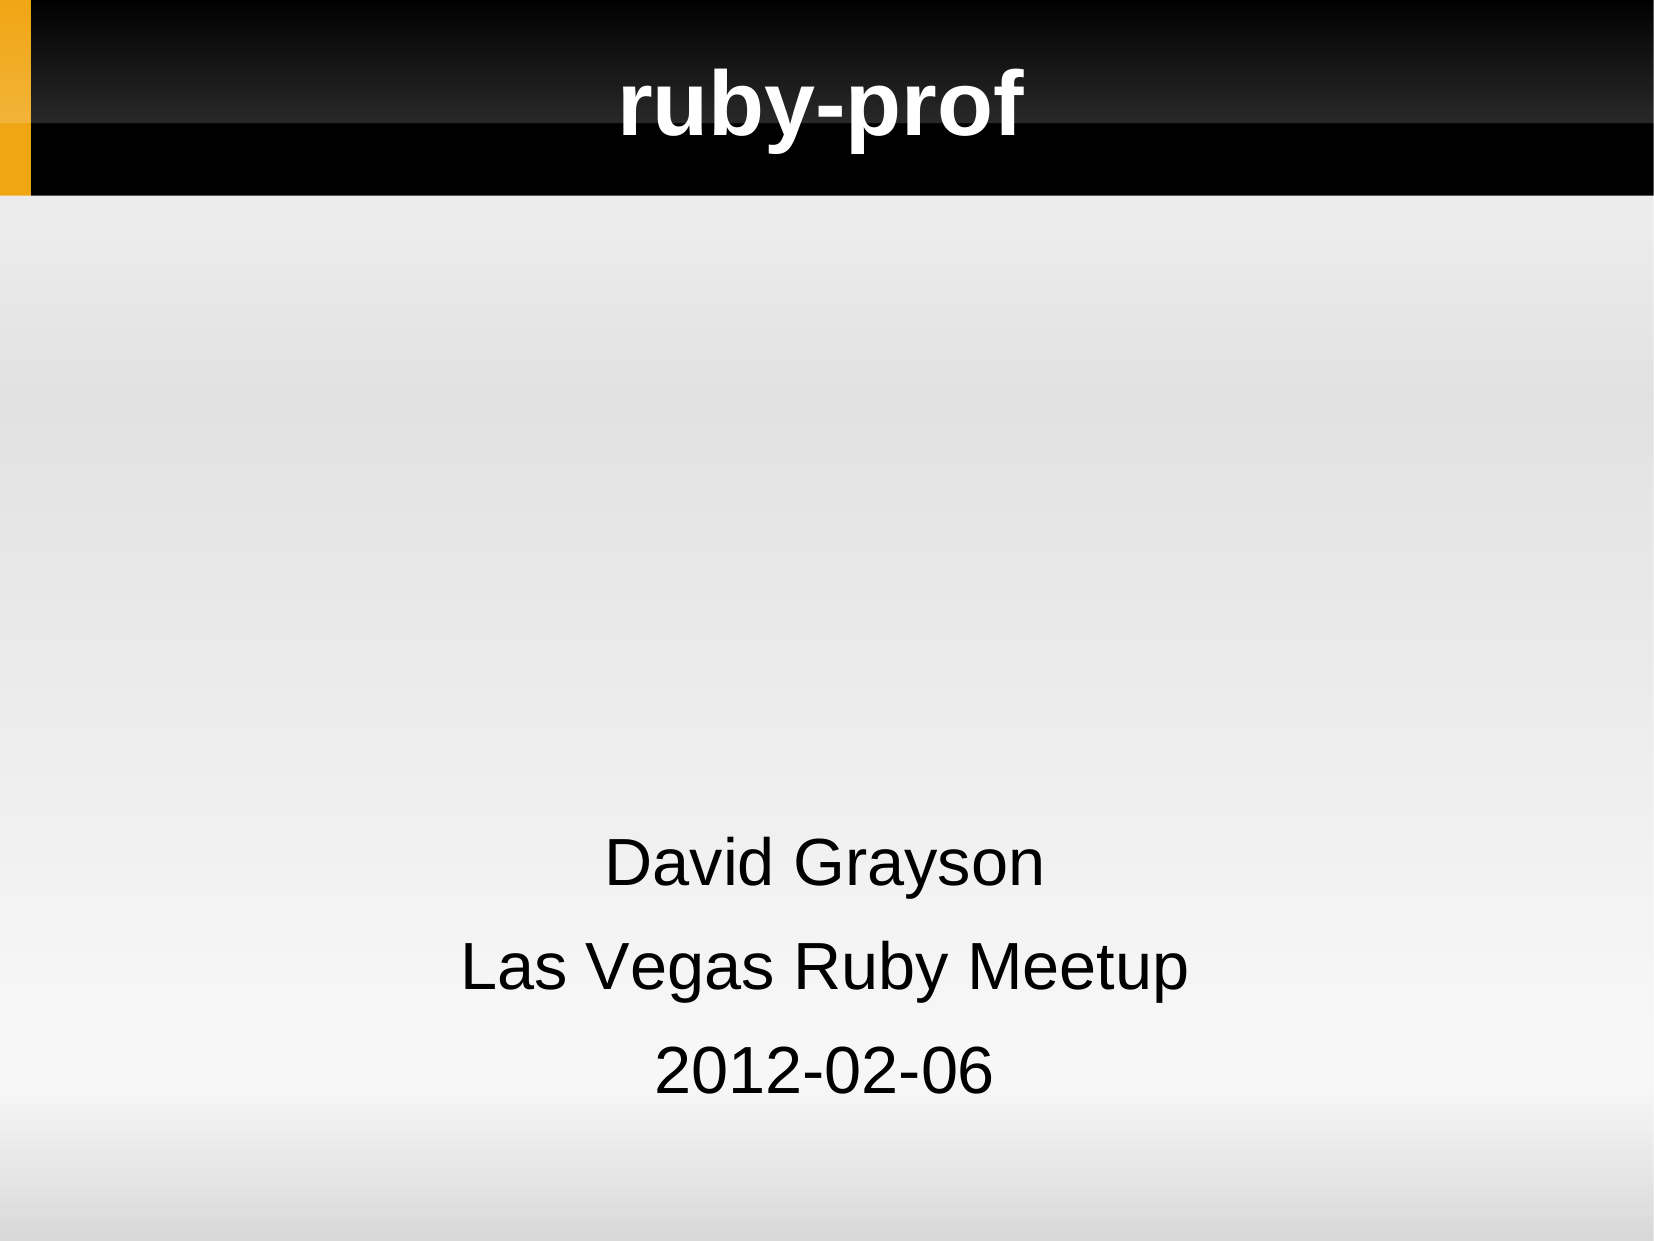

# ruby-prof
David Grayson
Las Vegas Ruby Meetup
2012-02-06